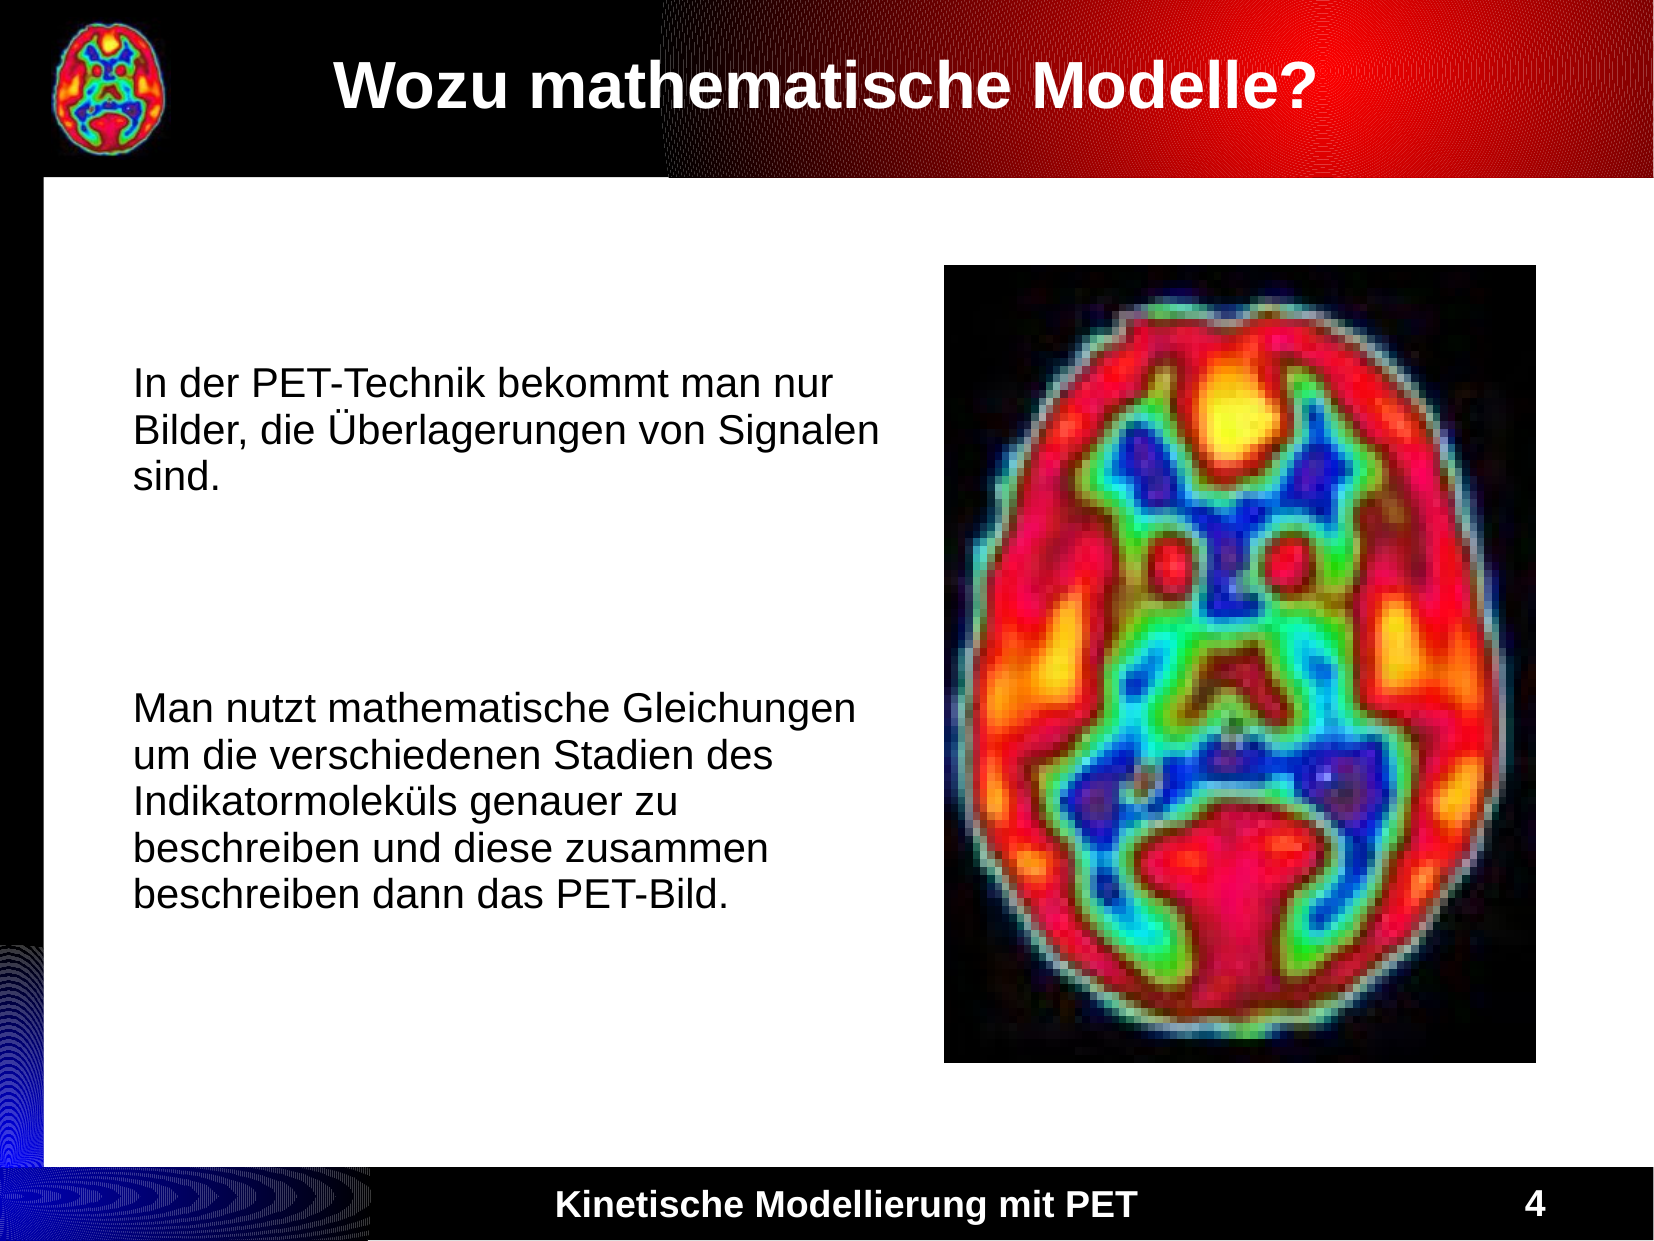

# Wozu mathematische Modelle?
In der PET-Technik bekommt man nur Bilder, die Überlagerungen von Signalen sind.
Man nutzt mathematische Gleichungen um die verschiedenen Stadien des Indikatormoleküls genauer zu beschreiben und diese zusammen beschreiben dann das PET-Bild.
Kinetische Modellierung mit PET